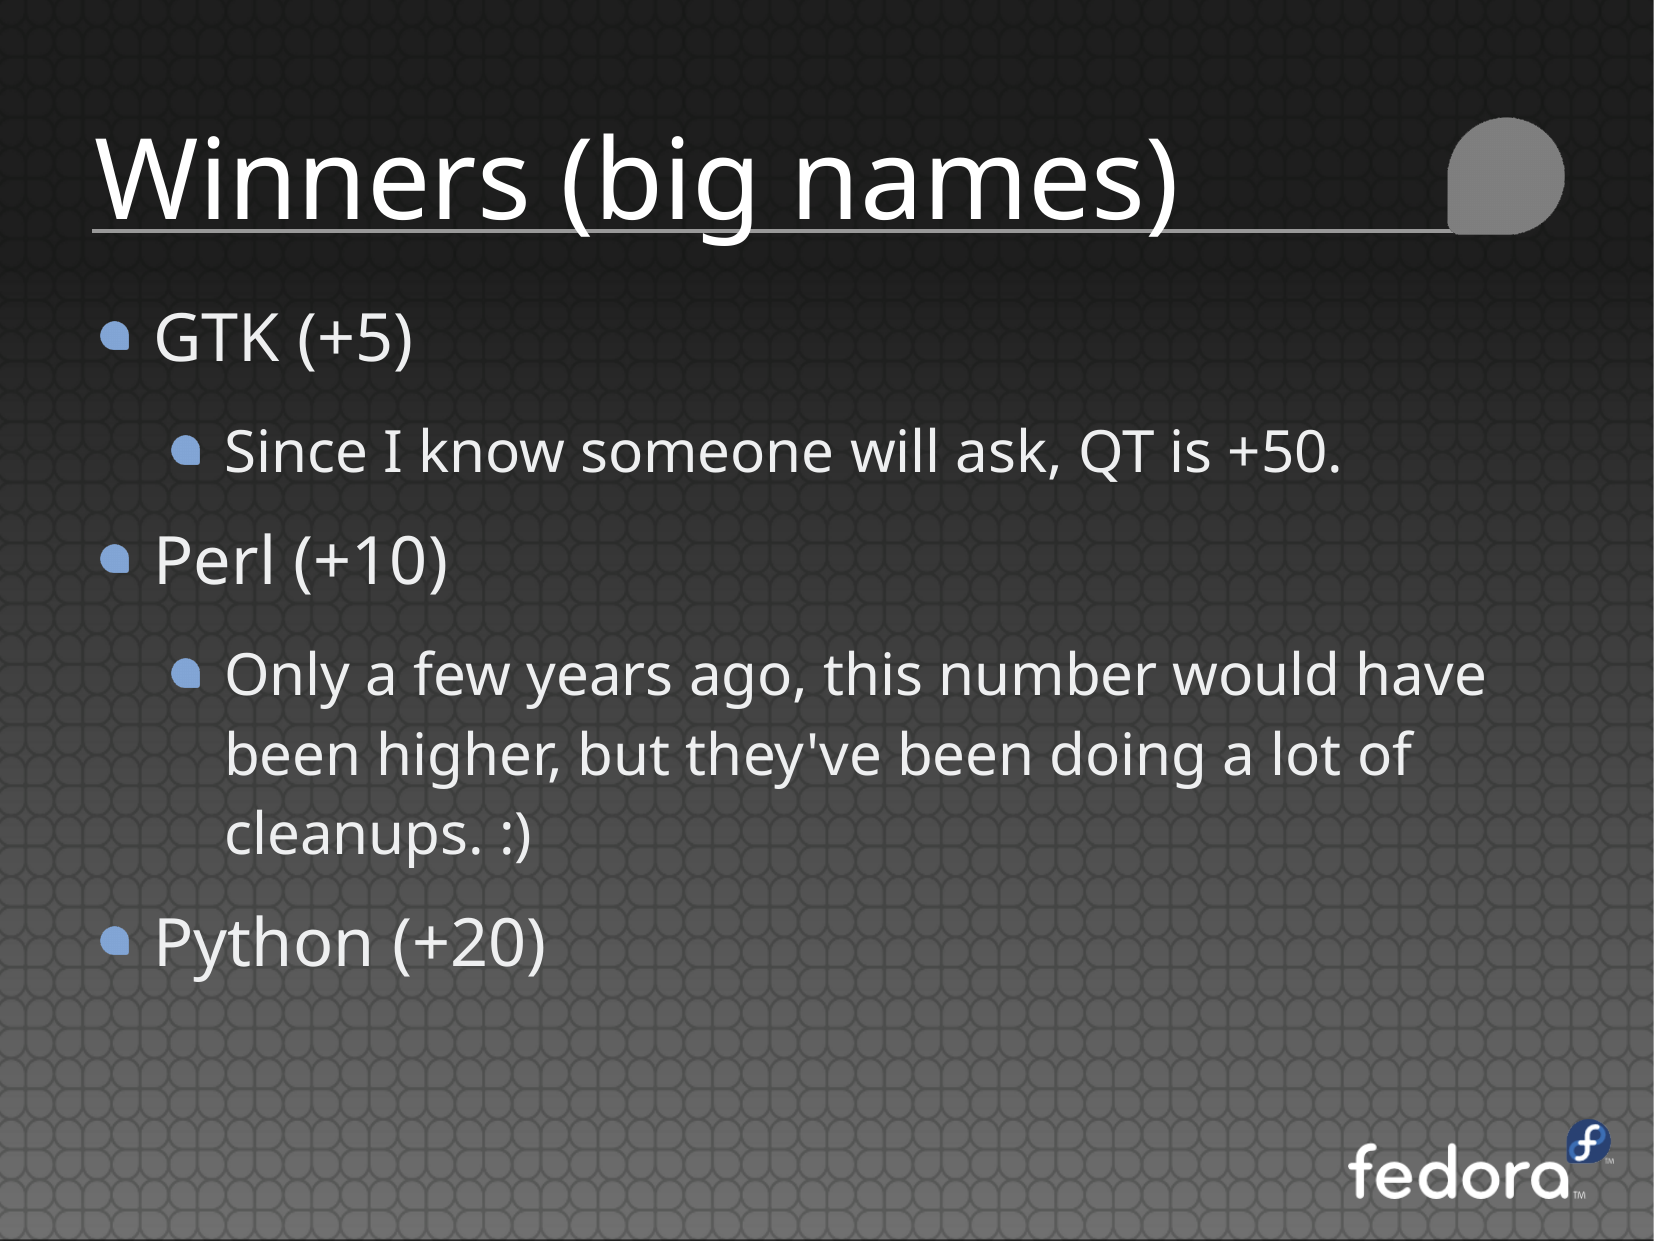

Winners (big names)
# GTK (+5)
Since I know someone will ask, QT is +50.
Perl (+10)
Only a few years ago, this number would have been higher, but they've been doing a lot of cleanups. :)
Python (+20)